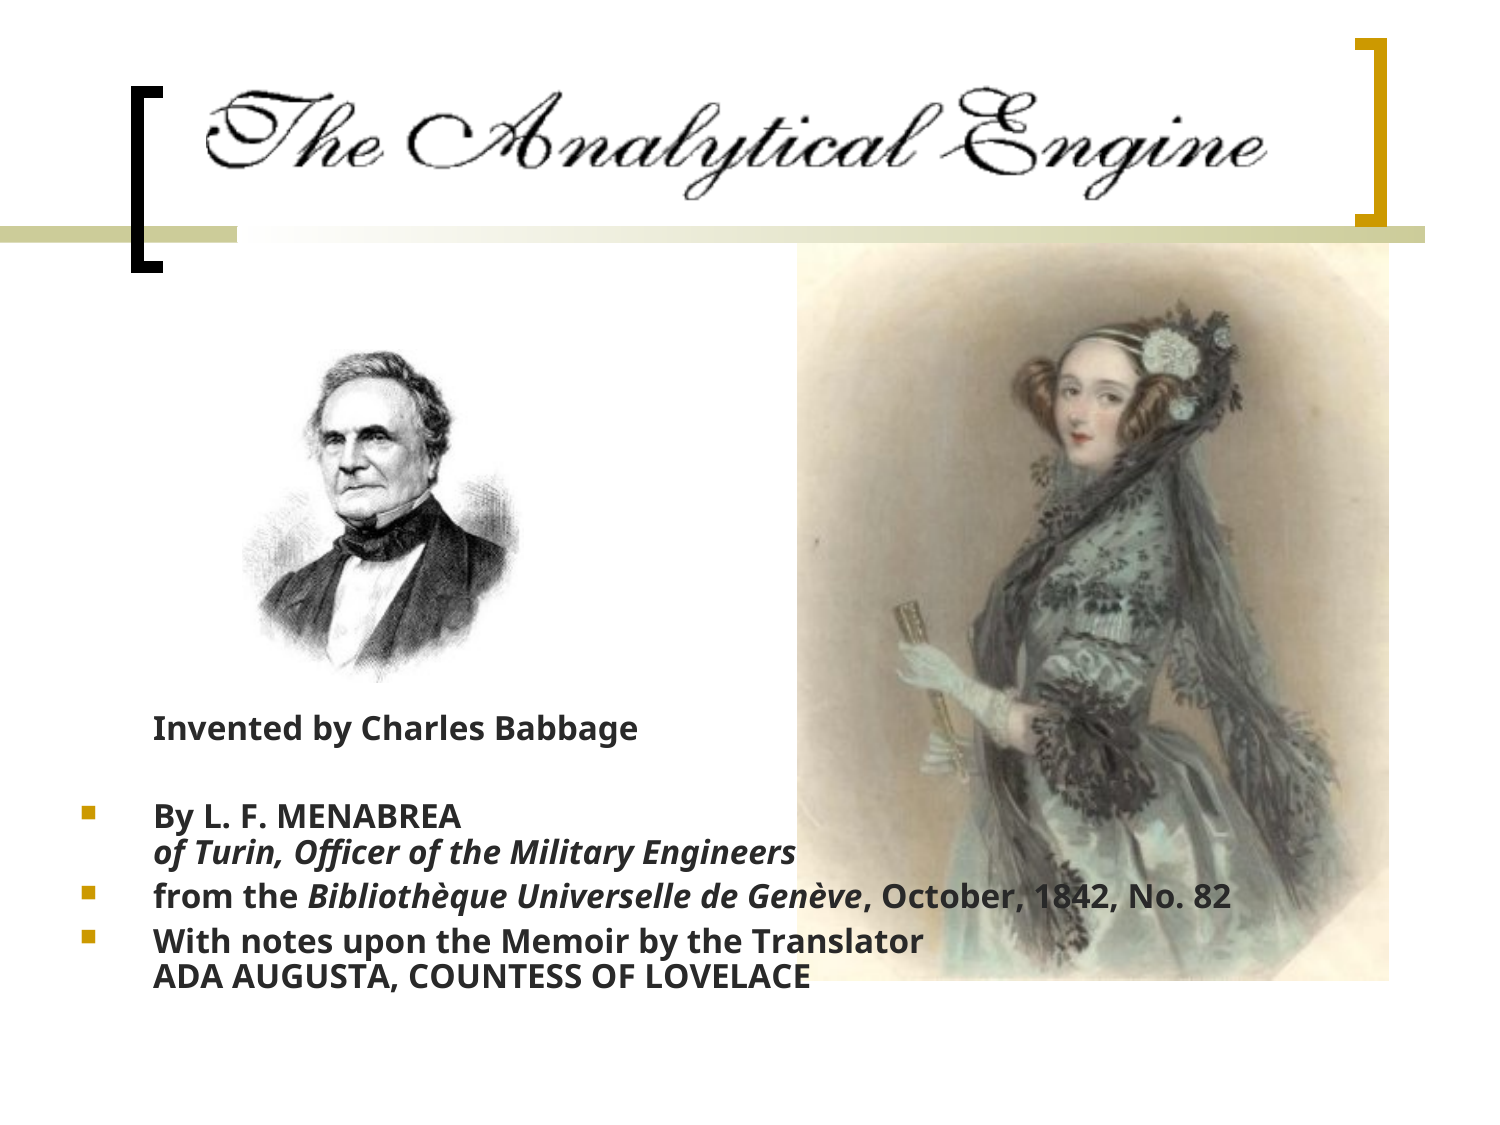

# Invented by Charles Babbage
By L. F. MENABREA
of Turin, Officer of the Military Engineers
from the Bibliothèque Universelle de Genève, October, 1842, No. 82
With notes upon the Memoir by the Translator
ADA AUGUSTA, COUNTESS OF LOVELACE